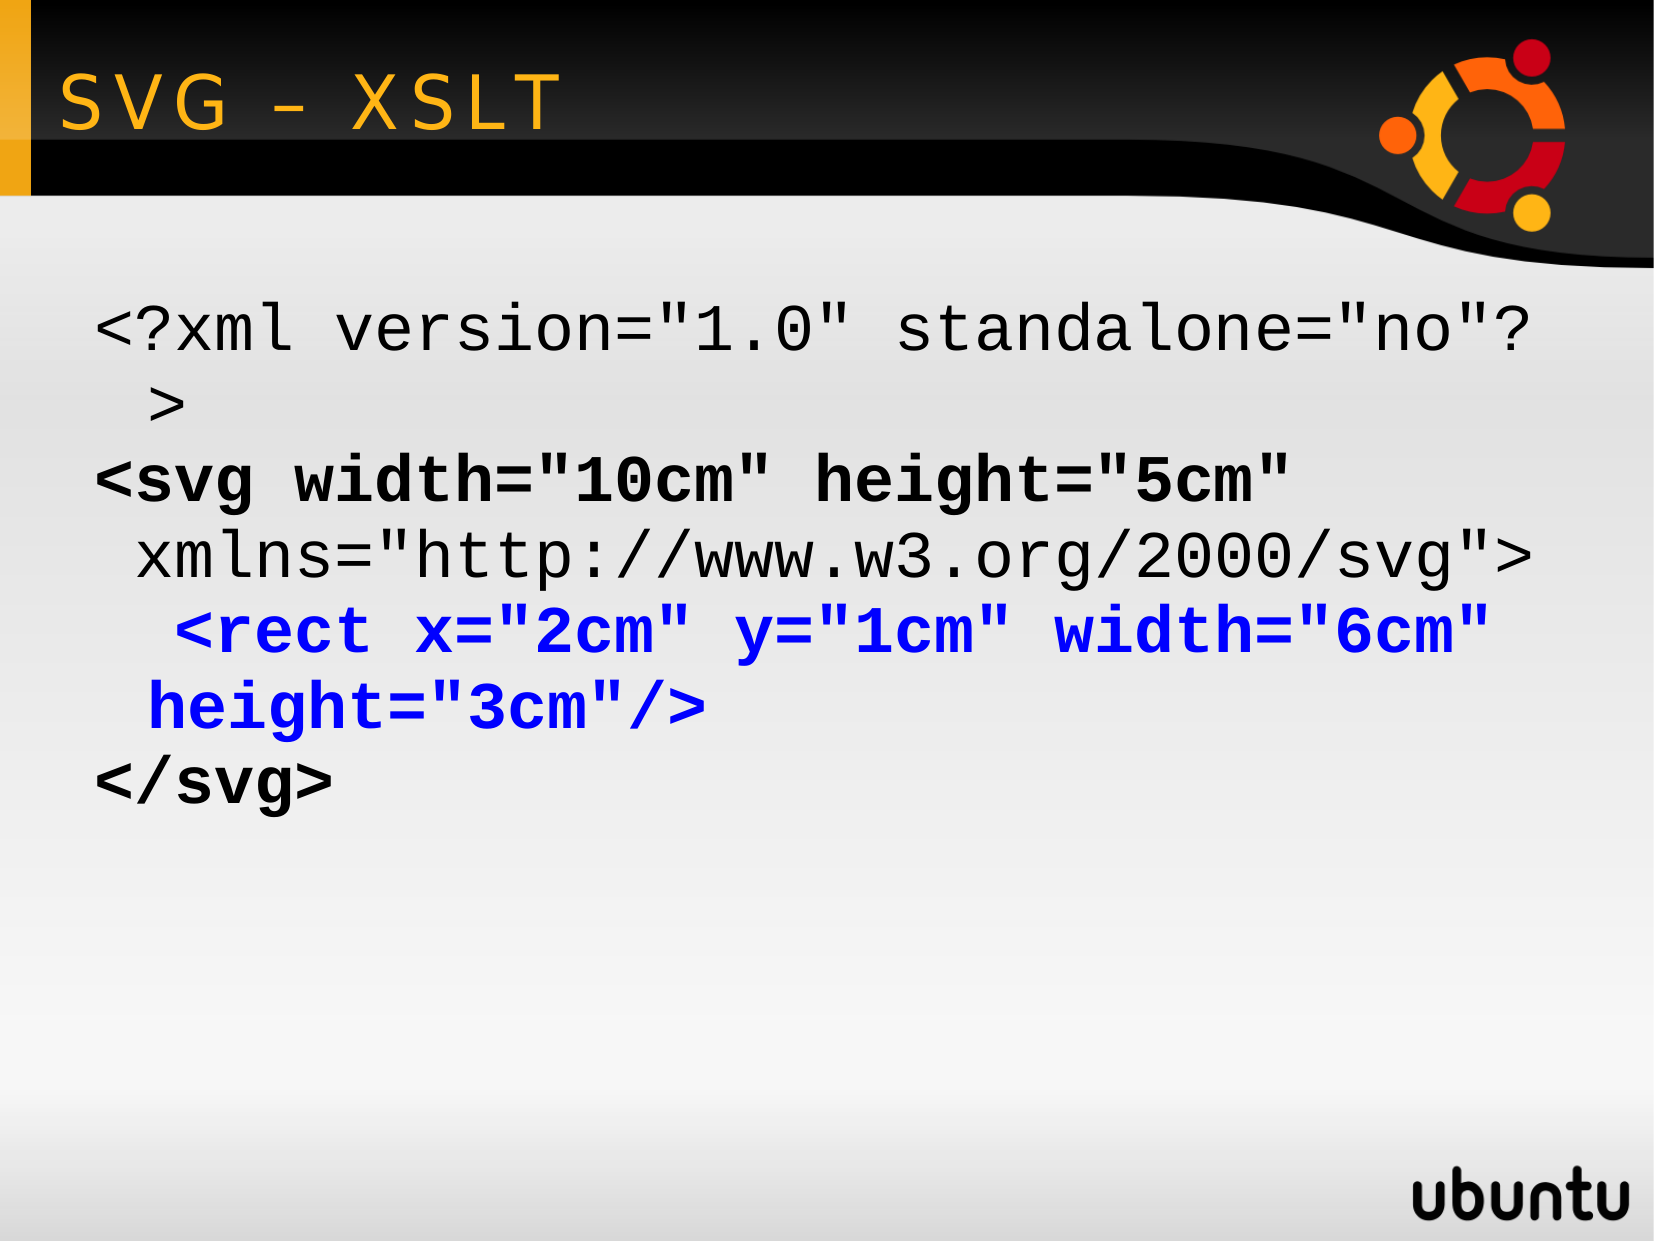

# SVG – XSLT
<?xml version="1.0" standalone="no"?>
<svg width="10cm" height="5cm"
 xmlns="http://www.w3.org/2000/svg">
 <rect x="2cm" y="1cm" width="6cm" height="3cm"/>
</svg>